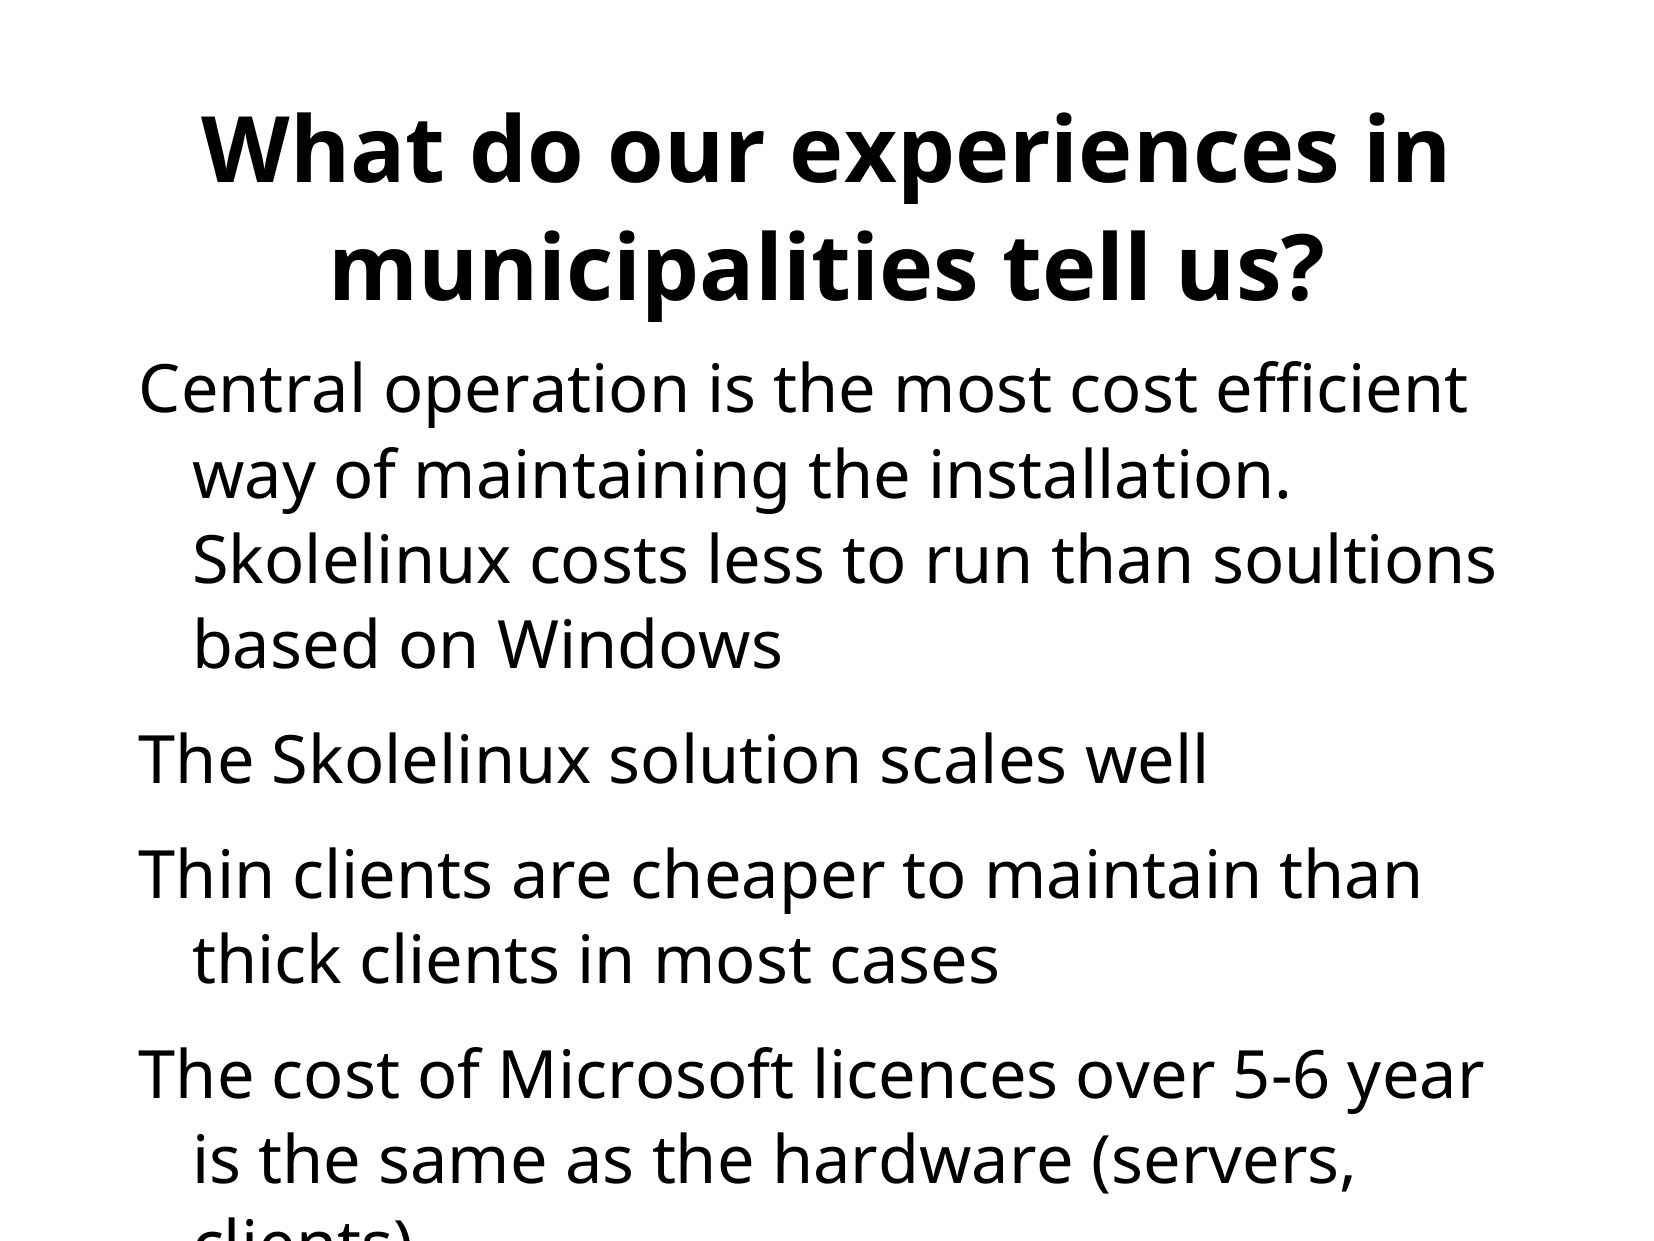

# What do our experiences in municipalities tell us?
Central operation is the most cost efficient way of maintaining the installation. Skolelinux costs less to run than soultions based on Windows
The Skolelinux solution scales well
Thin clients are cheaper to maintain than thick clients in most cases
The cost of Microsoft licences over 5-6 year is the same as the hardware (servers, clients)